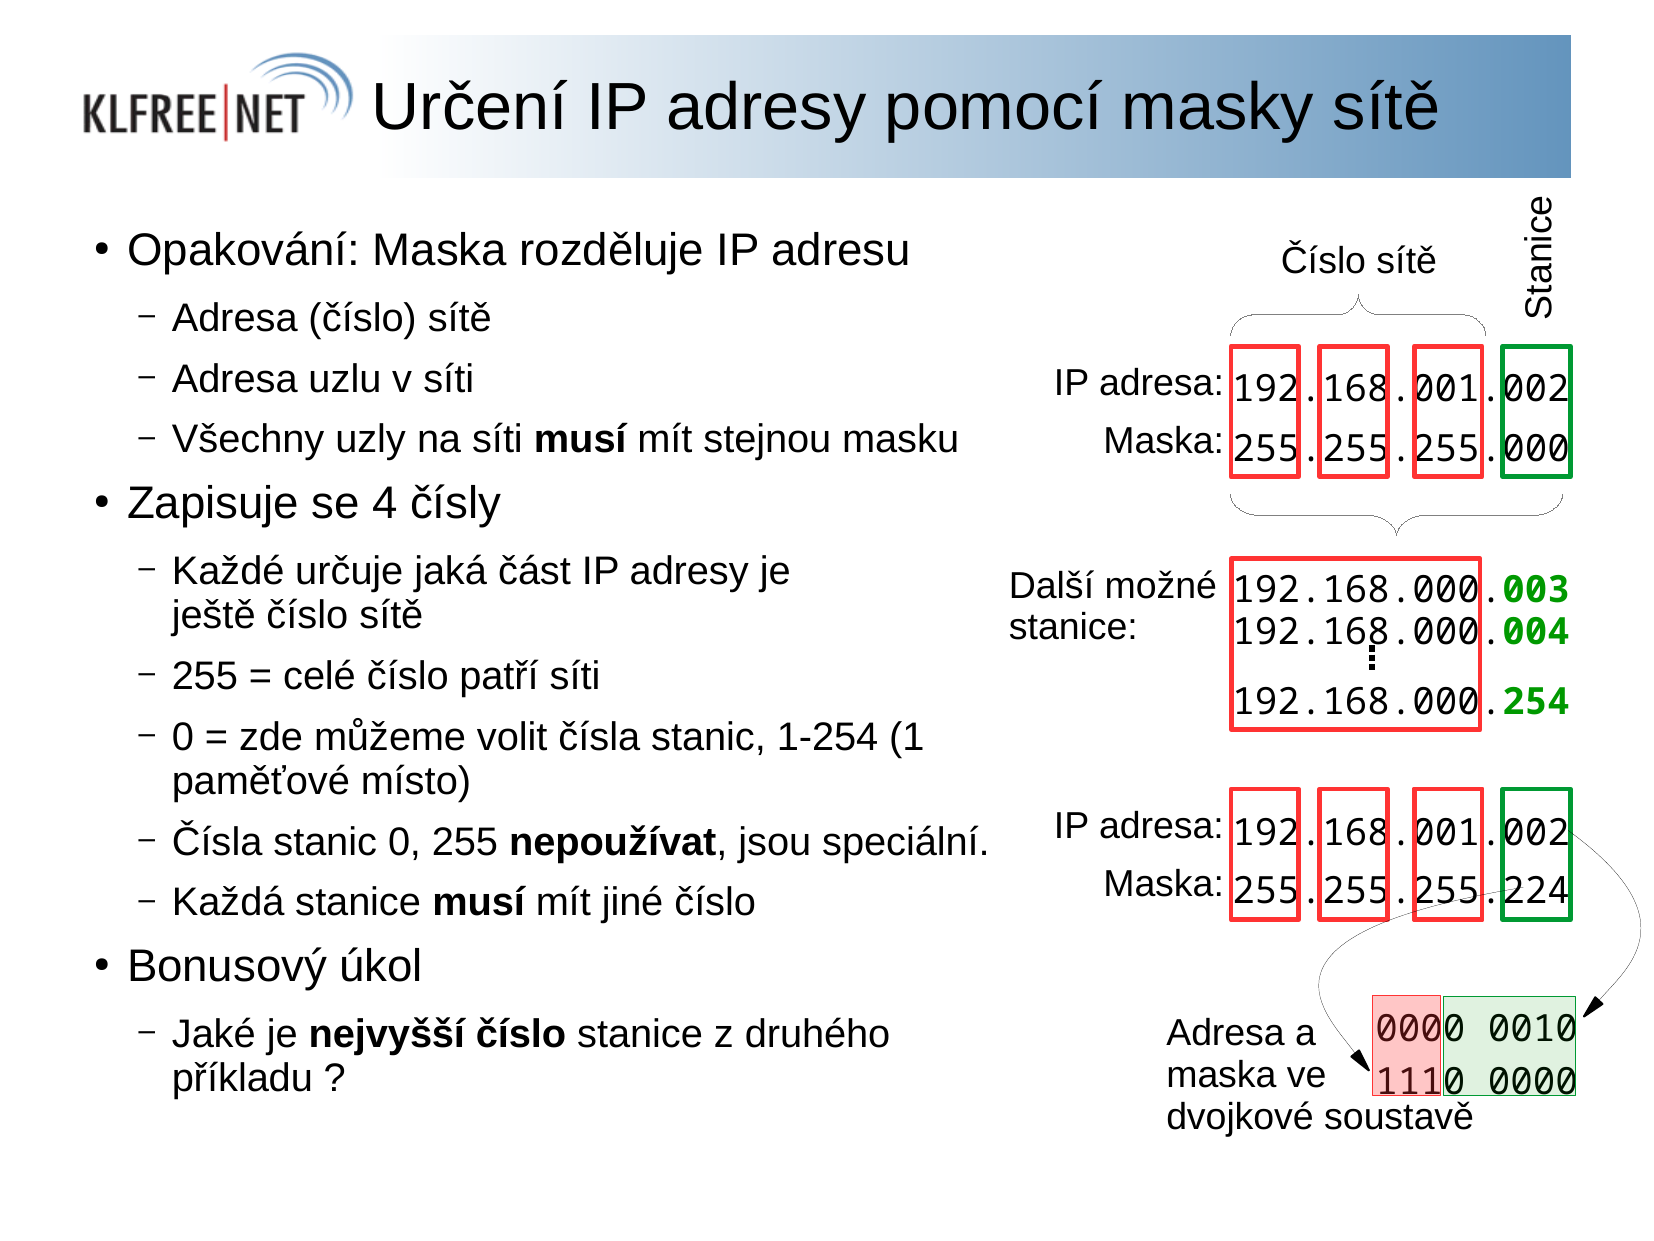

# Určení IP adresy pomocí masky sítě
Stanice
Číslo sítě
IP adresa:
192.168.001.002
Maska:
255.255.255.000
192.168.000.003
Další možné
stanice:
192.168.000.004
192.168.000.254
Opakování: Maska rozděluje IP adresu
Adresa (číslo) sítě
Adresa uzlu v síti
Všechny uzly na síti musí mít stejnou masku
Zapisuje se 4 čísly
Každé určuje jaká část IP adresy je
ještě číslo sítě
255 = celé číslo patří síti
0 = zde můžeme volit čísla stanic, 1-254 (1 paměťové místo)
Čísla stanic 0, 255 nepoužívat, jsou speciální.
Každá stanice musí mít jiné číslo
Bonusový úkol
Jaké je nejvyšší číslo stanice z druhého příkladu ?
IP adresa:
192.168.001.002
Maska:
255.255.255.224
0000 0010
Adresa a
maska ve
dvojkové soustavě
1110 0000